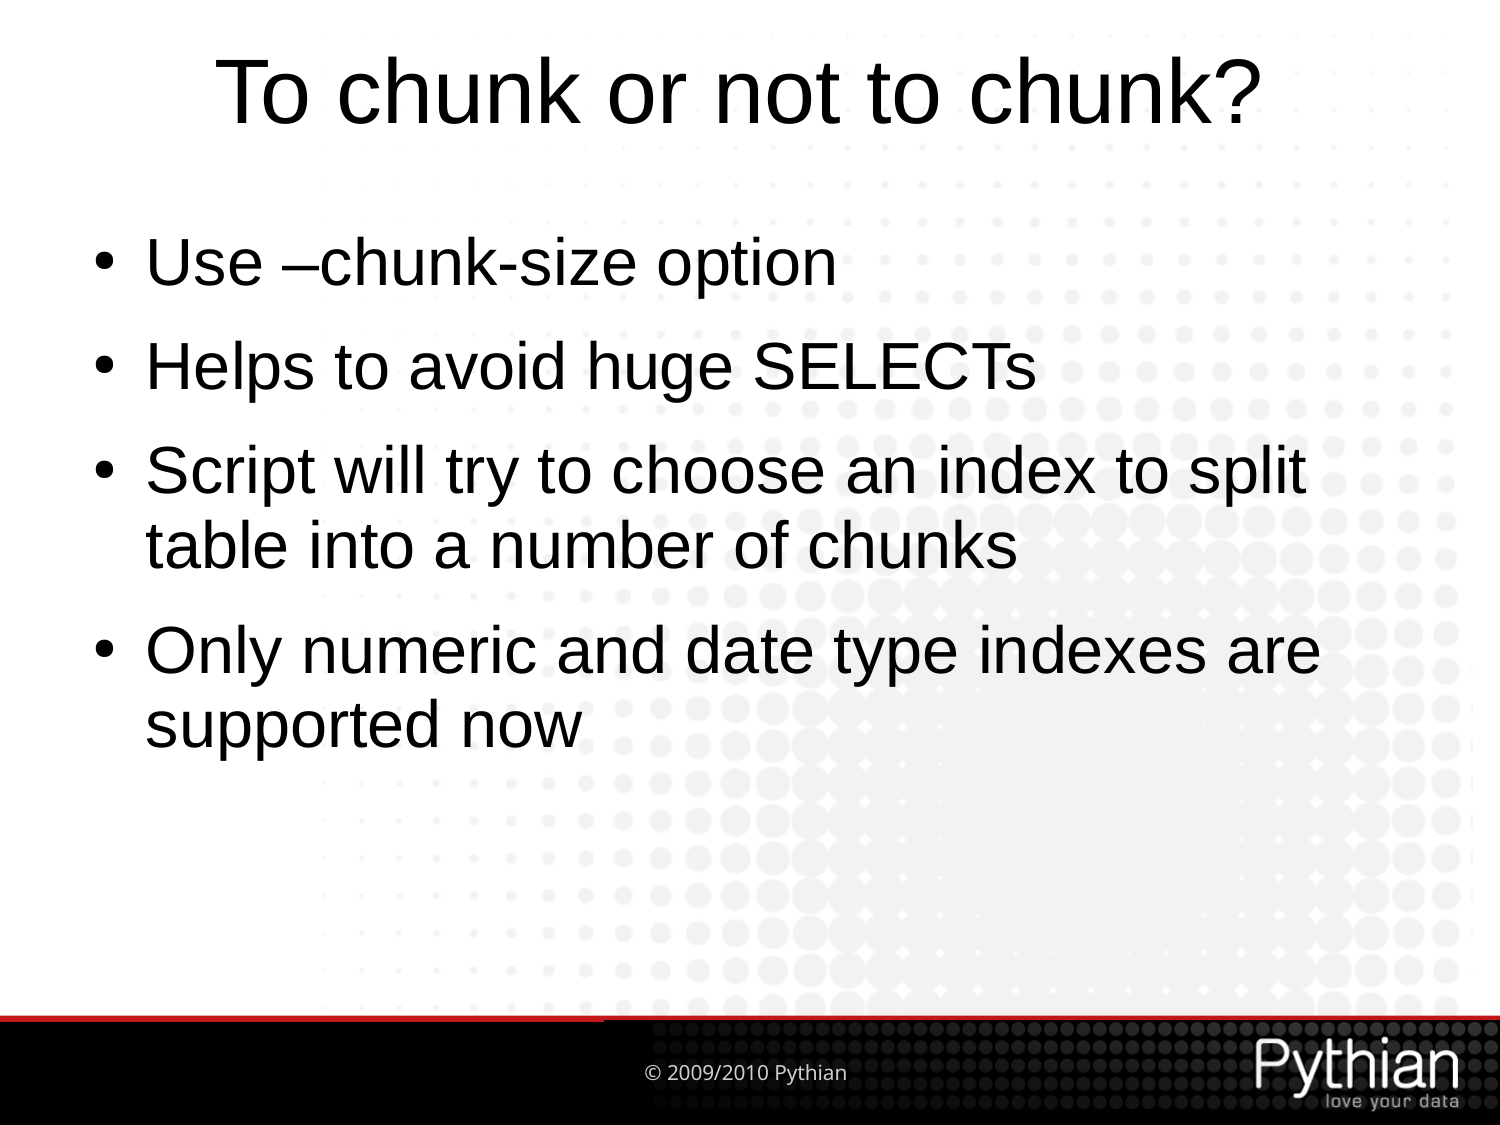

# To chunk or not to chunk?
Use –chunk-size option
Helps to avoid huge SELECTs
Script will try to choose an index to split table into a number of chunks
Only numeric and date type indexes are supported now